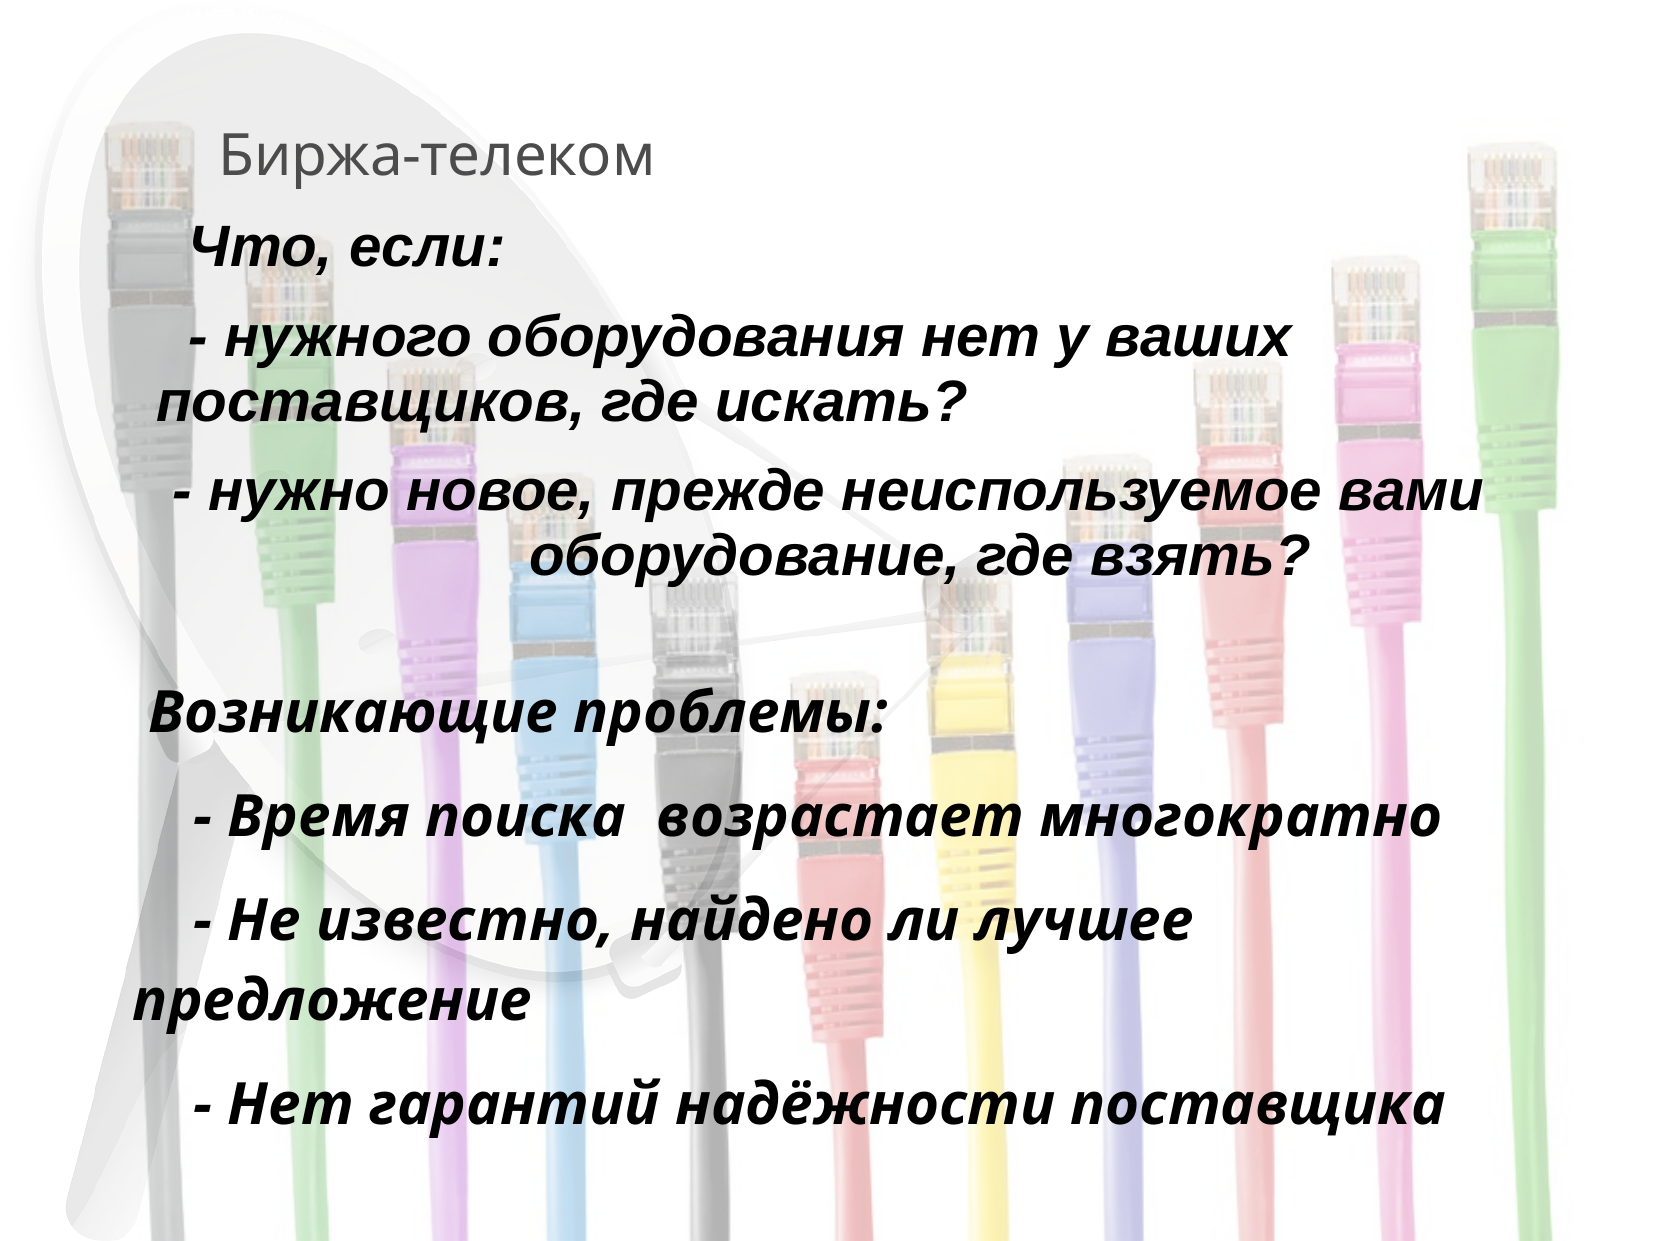

# Биржа-телеком
 Что, если:
 - нужного оборудования нет у ваших поставщиков, где искать?
 - нужно новое, прежде неиспользуемое вами оборудование, где взять?
 Возникающие проблемы:
 - Время поиска возрастает многократно
 - Не известно, найдено ли лучшее предложение
 - Нет гарантий надёжности поставщика